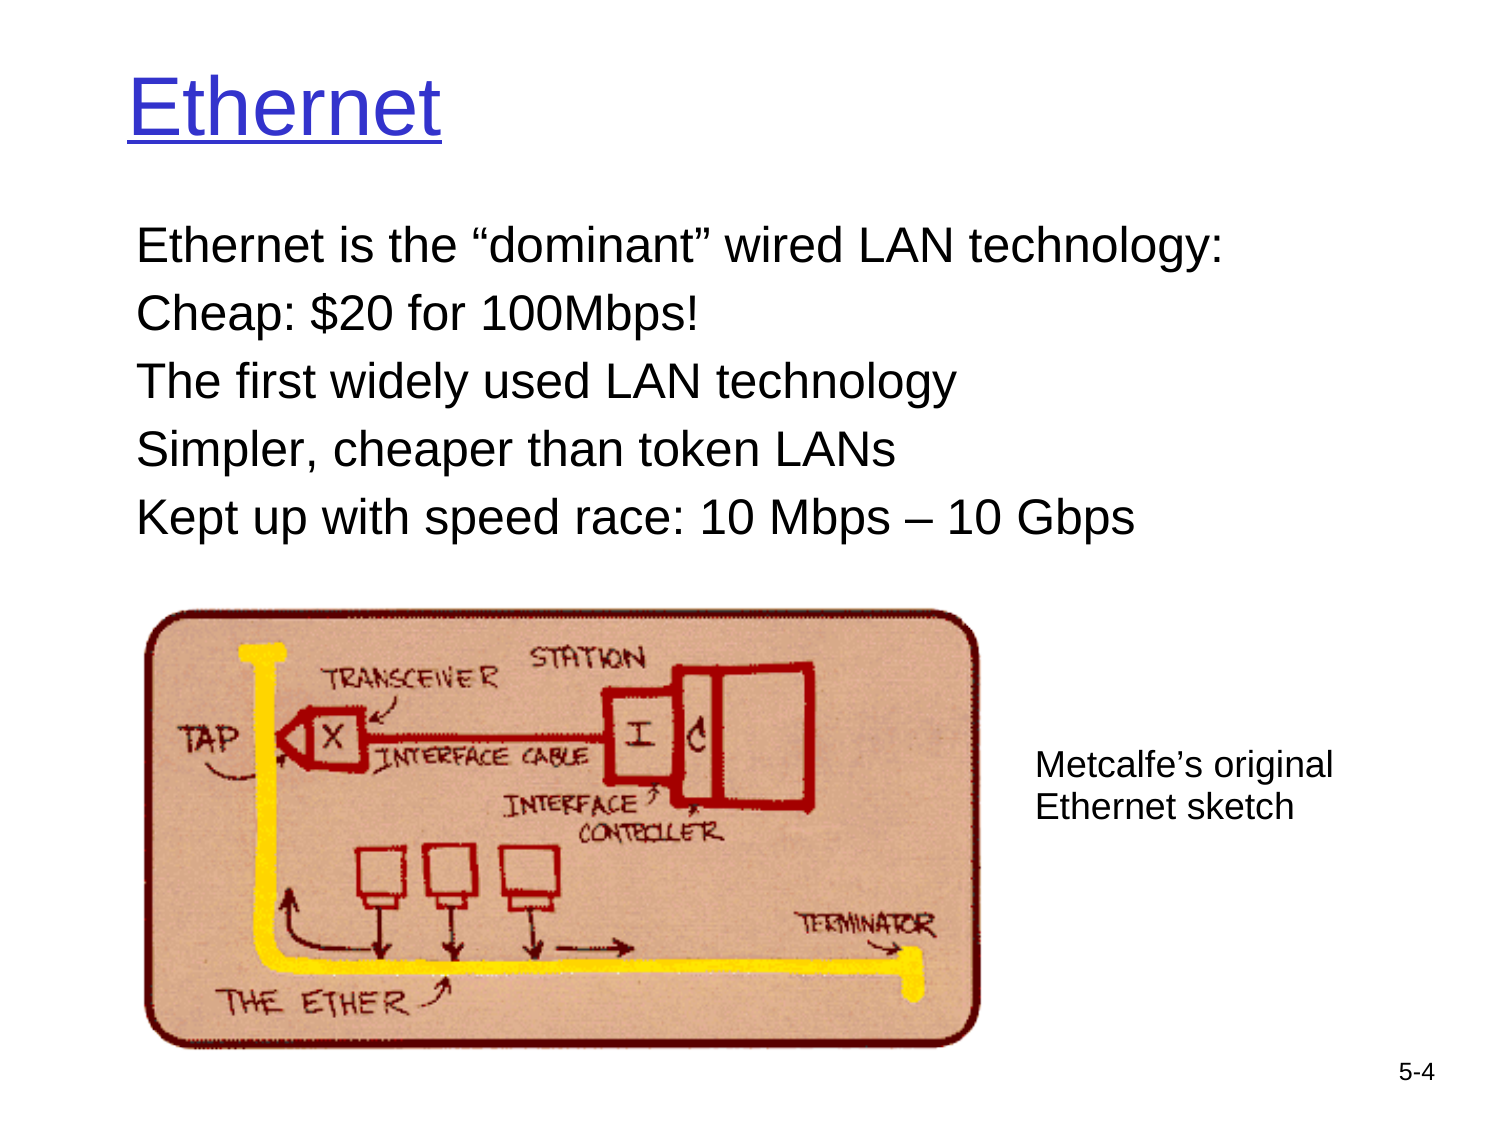

# Ethernet
Ethernet is the “dominant” wired LAN technology:
Cheap: $20 for 100Mbps!
The first widely used LAN technology
Simpler, cheaper than token LANs
Kept up with speed race: 10 Mbps – 10 Gbps
Metcalfe’s original Ethernet sketch
4